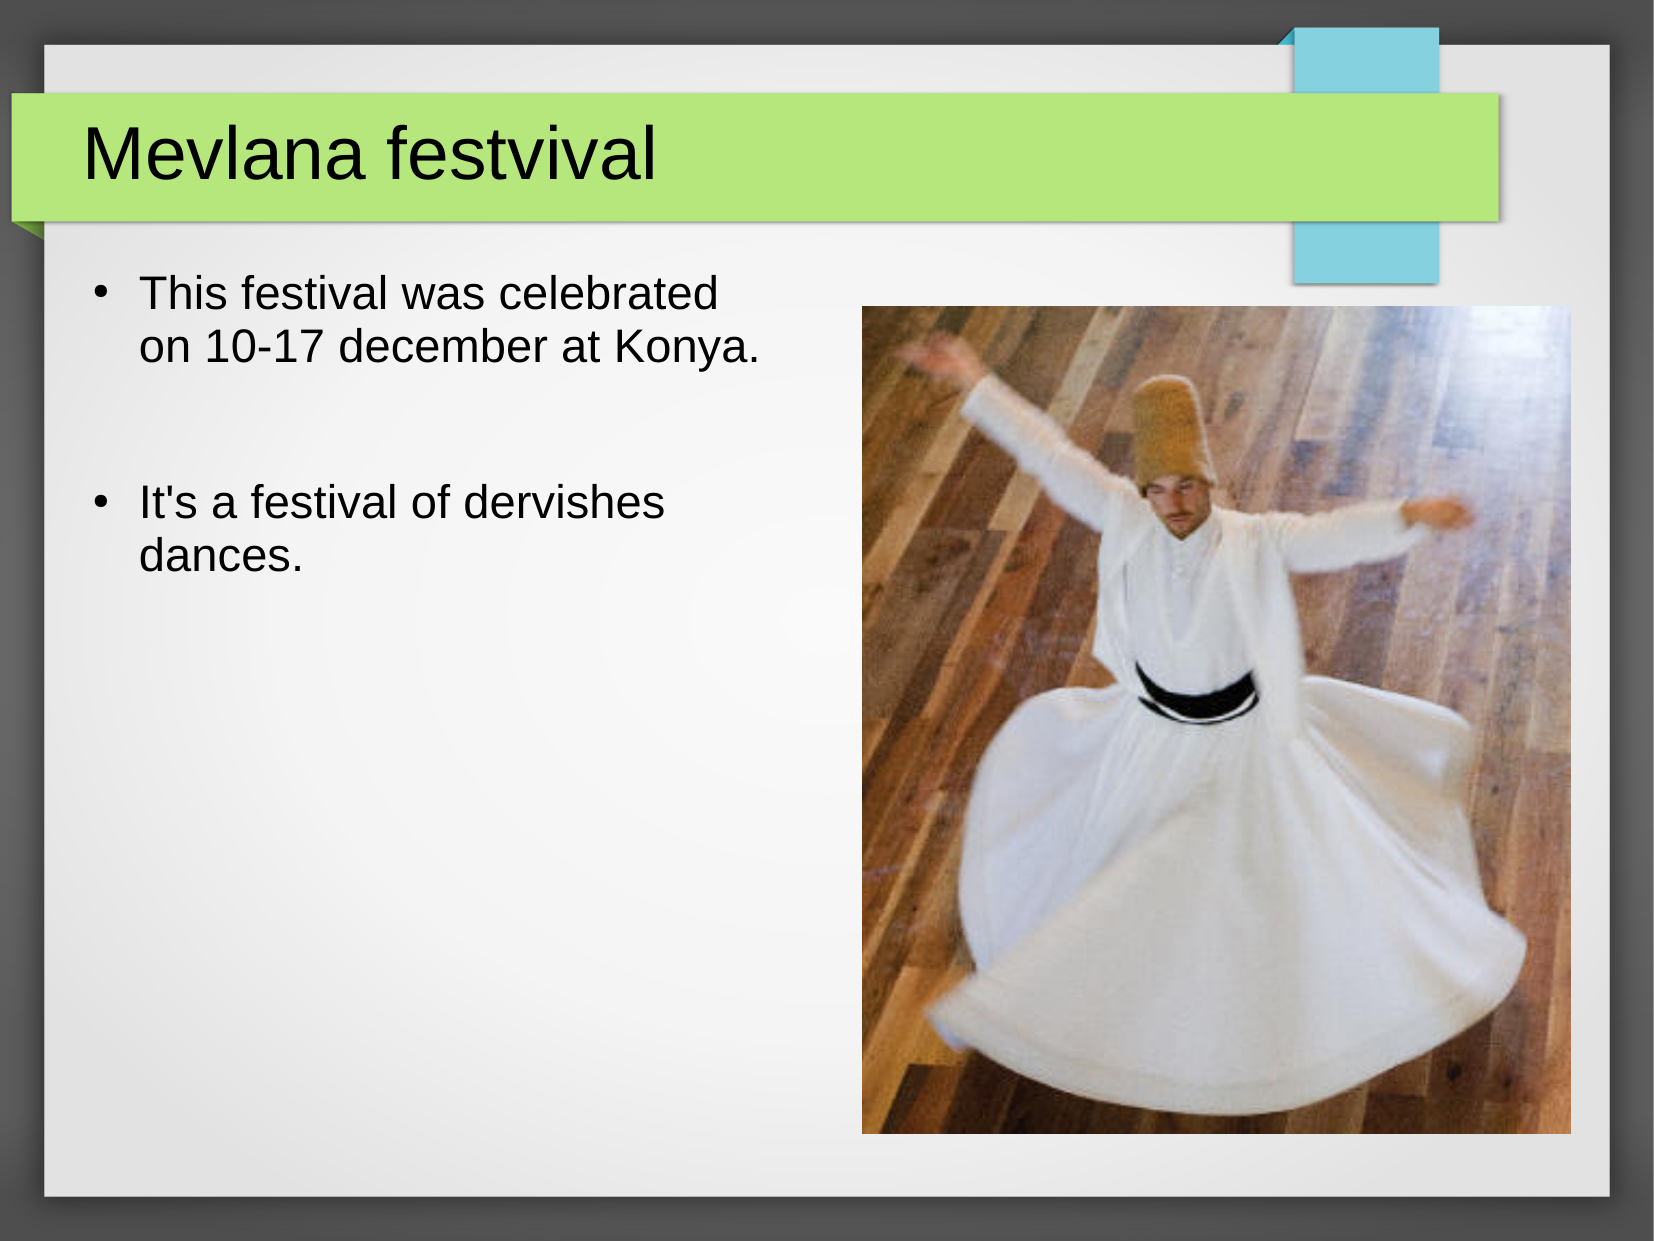

# Mevlana festvival
This festival was celebrated on 10-17 december at Konya.
It's a festival of dervishes dances.